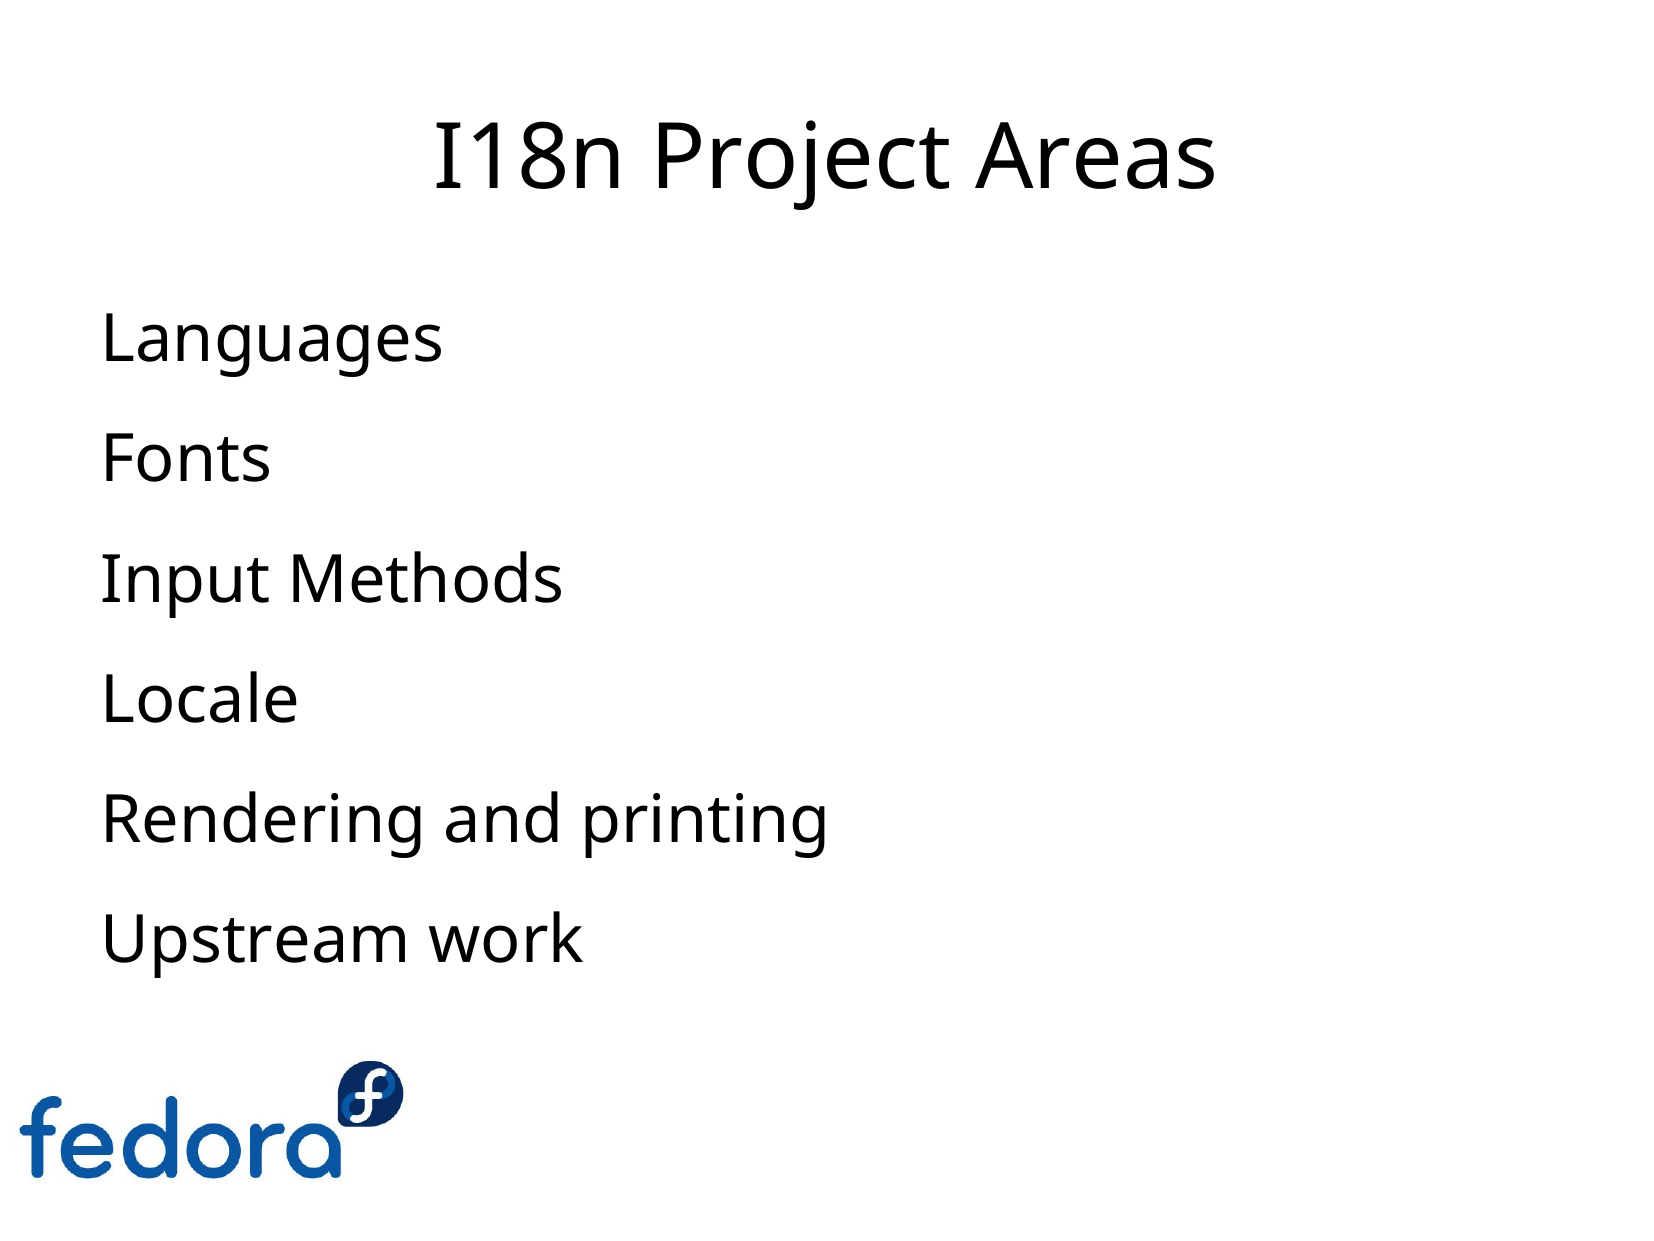

# I18n Project Areas
Languages
Fonts
Input Methods
Locale
Rendering and printing
Upstream work